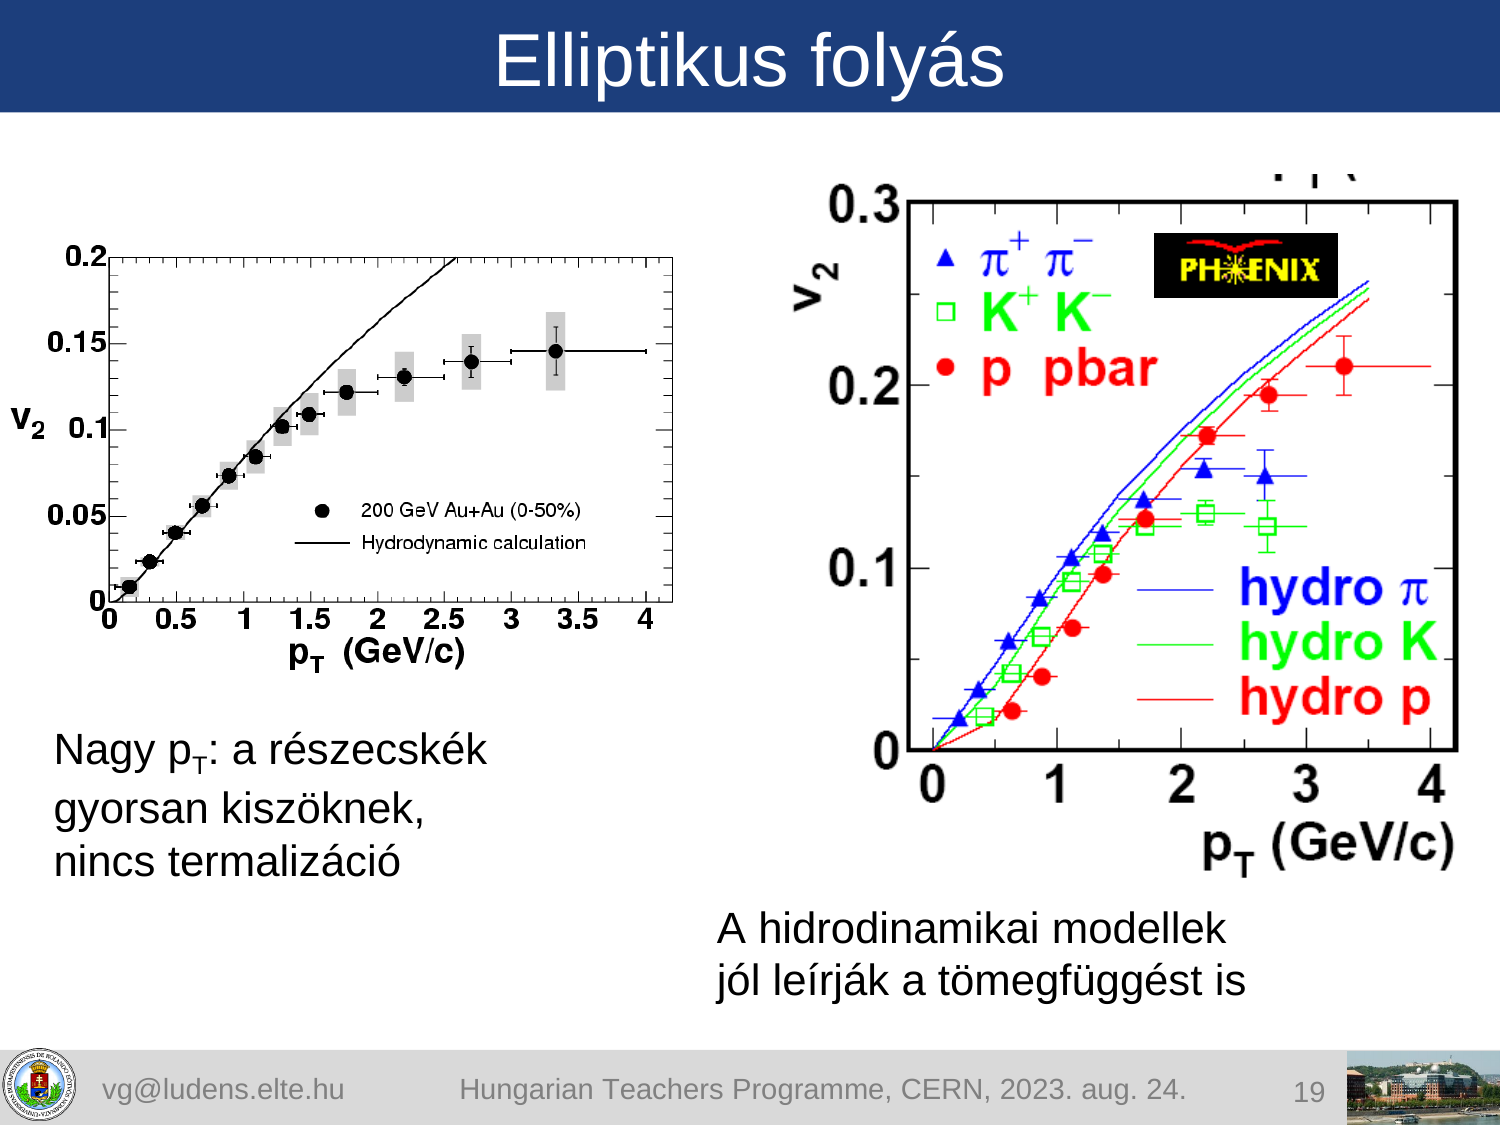

# Elliptikus folyás
Nagy pT: a részecskék
gyorsan kiszöknek,
nincs termalizáció
A hidrodinamikai modellek
jól leírják a tömegfüggést is
19